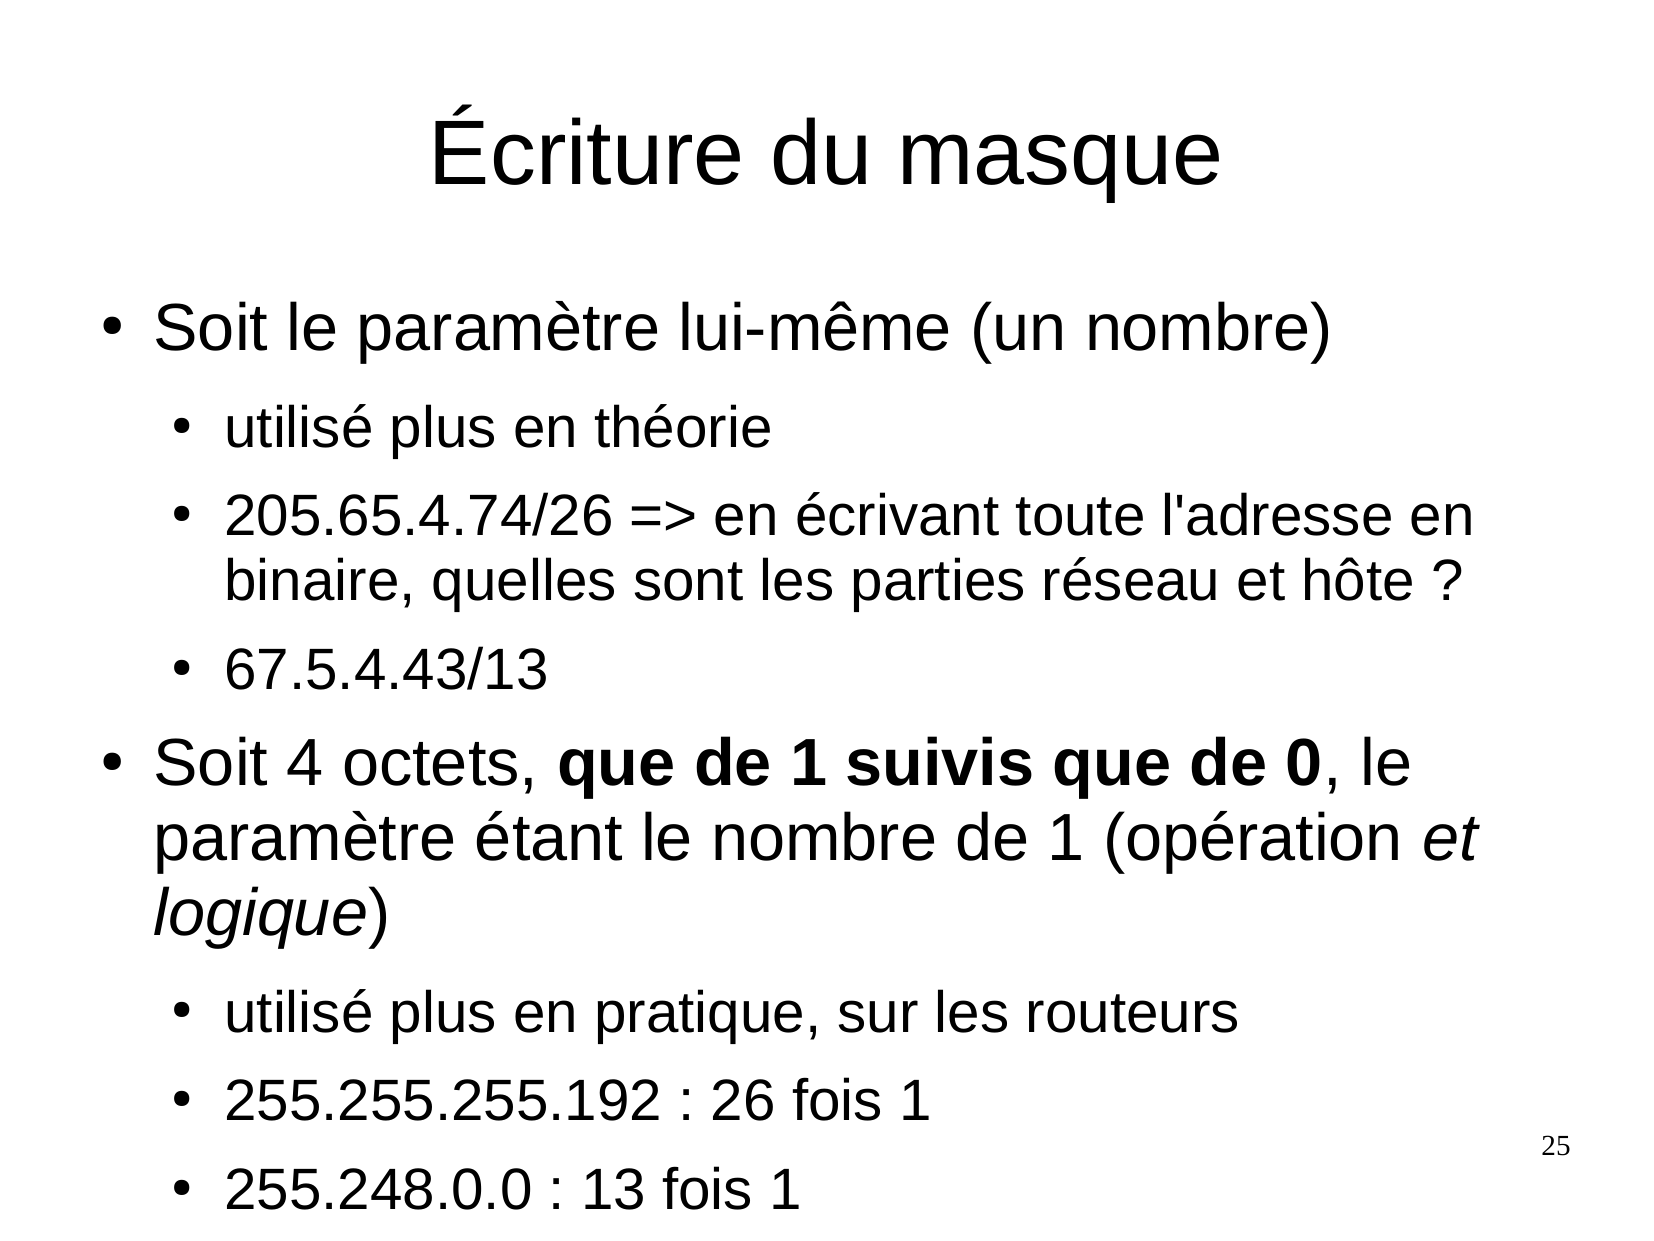

# Écriture du masque
Soit le paramètre lui-même (un nombre)
utilisé plus en théorie
205.65.4.74/26 => en écrivant toute l'adresse en binaire, quelles sont les parties réseau et hôte ?
67.5.4.43/13
Soit 4 octets, que de 1 suivis que de 0, le paramètre étant le nombre de 1 (opération et logique)
utilisé plus en pratique, sur les routeurs
255.255.255.192 : 26 fois 1
255.248.0.0 : 13 fois 1
25